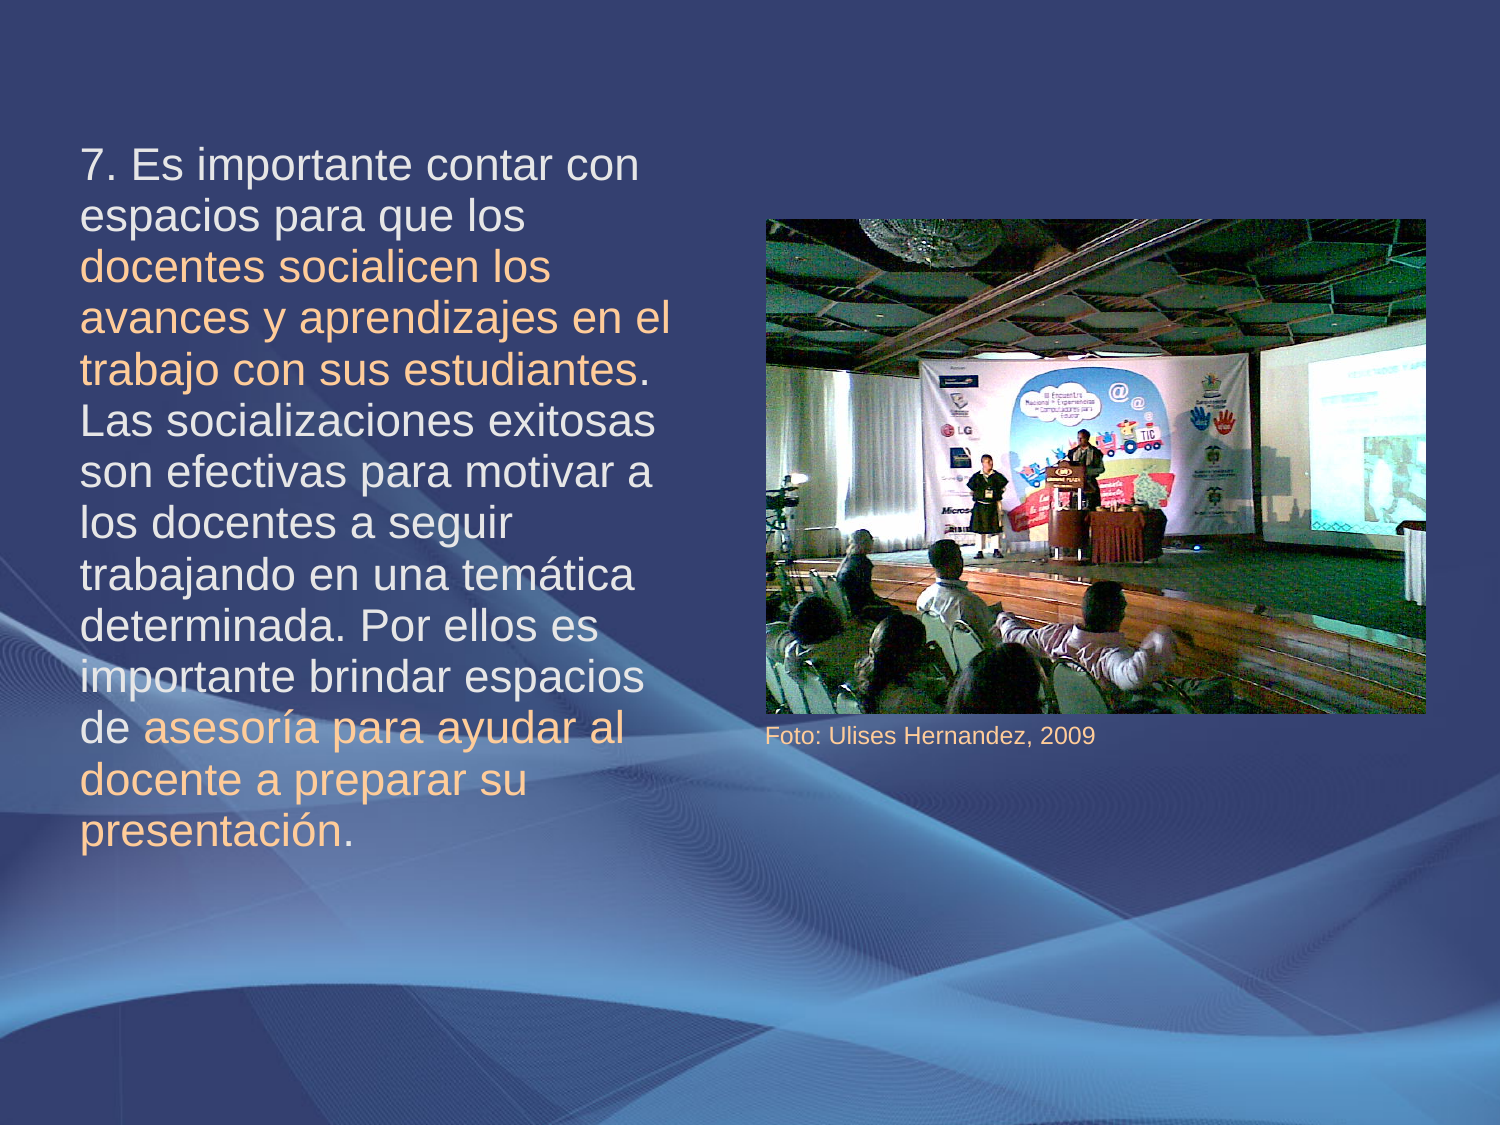

# 7. Es importante contar con espacios para que los docentes socialicen los avances y aprendizajes en el trabajo con sus estudiantes. Las socializaciones exitosas son efectivas para motivar a los docentes a seguir trabajando en una temática determinada. Por ellos es importante brindar espacios de asesoría para ayudar al docente a preparar su presentación.
Foto: Ulises Hernandez, 2009